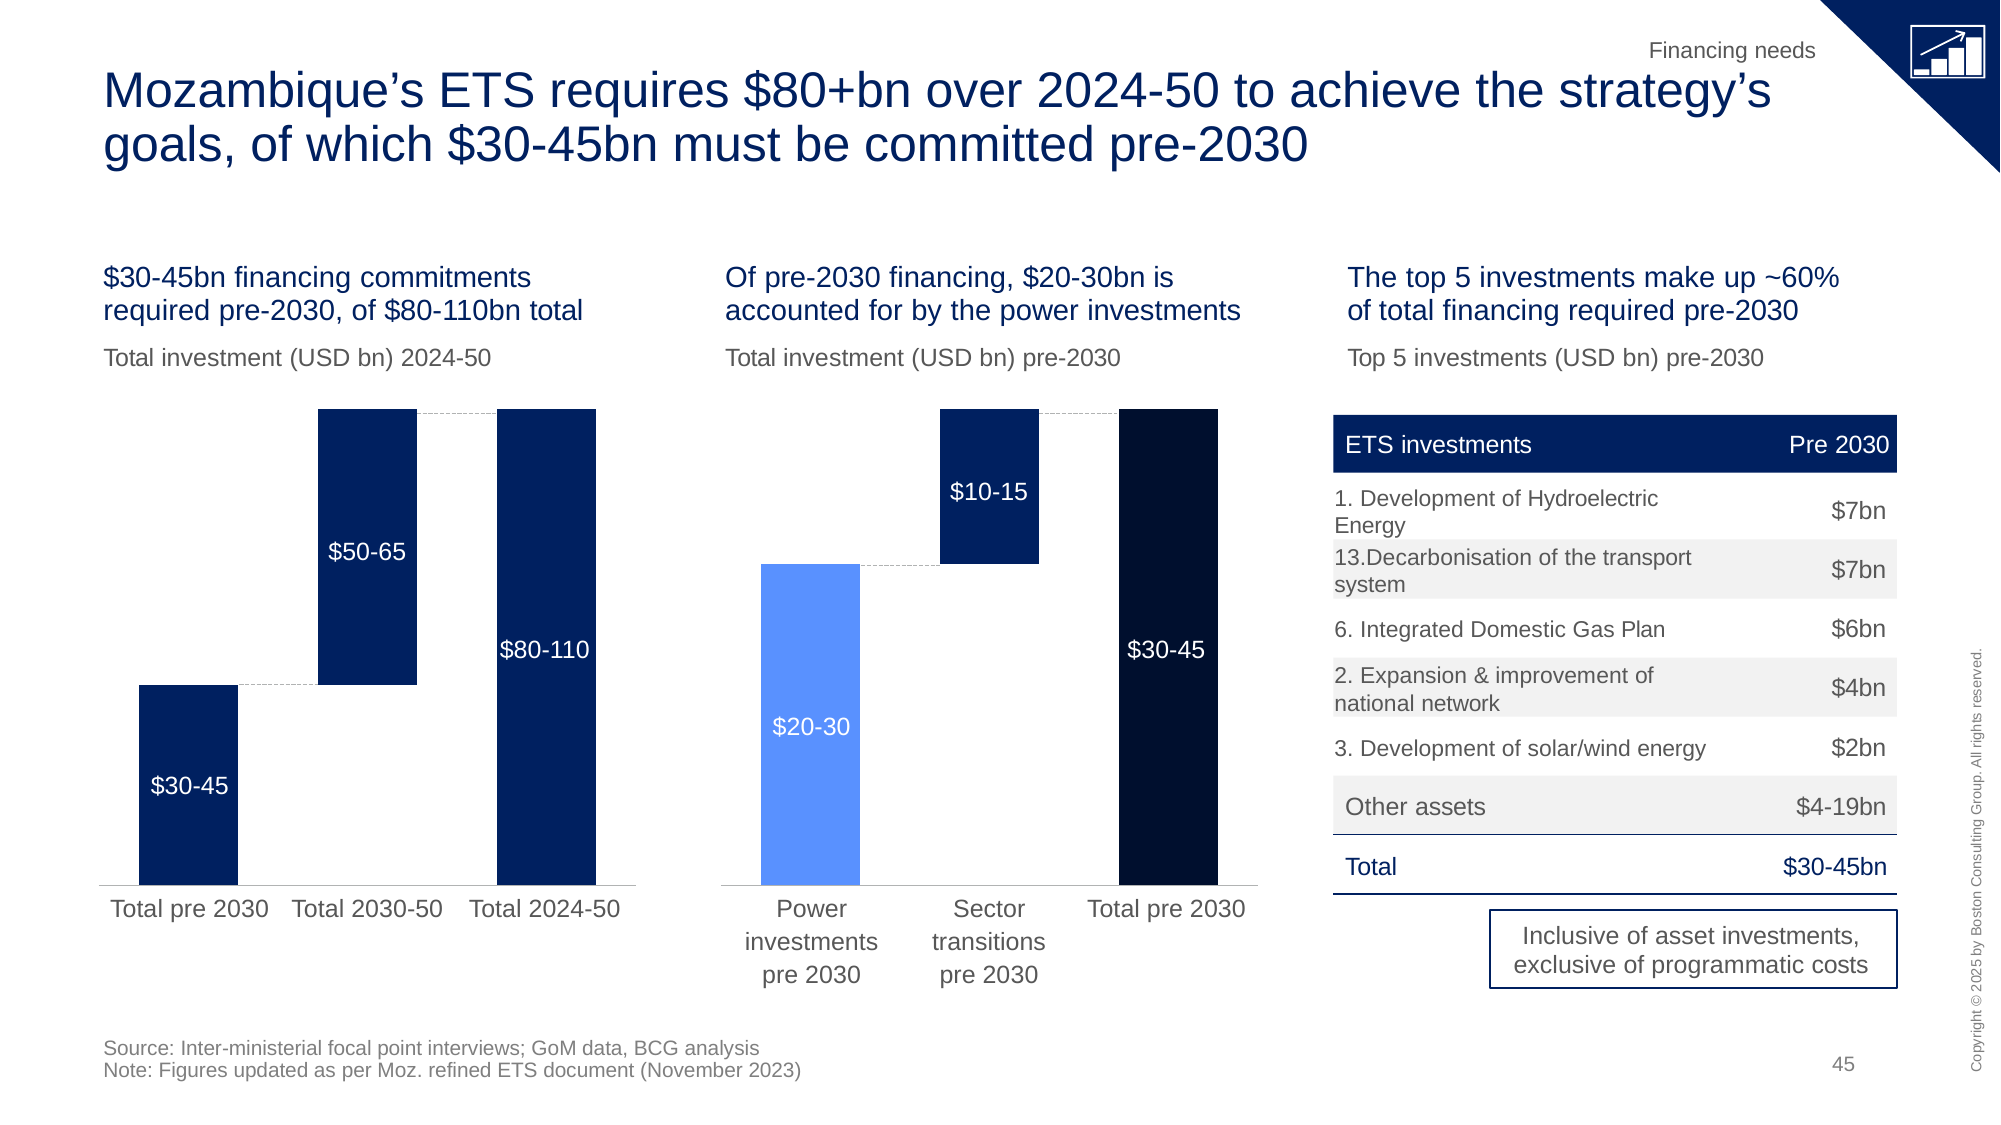

Financing needs
# Mozambique’s ETS requires $80+bn over 2024-50 to achieve the strategy’s goals, of which $30-45bn must be committed pre-2030
$30-45bn financing commitments required pre-2030, of $80-110bn total
Total investment (USD bn) 2024-50
Of pre-2030 financing, $20-30bn is accounted for by the power investments
Total investment (USD bn) pre-2030
The top 5 investments make up ~60% of total financing required pre-2030
Top 5 investments (USD bn) pre-2030
### Chart
| Category | Series1 | Series2 |
|---|---|---|
| 1 | 40.0 | None |
| 2 | 40.0 | 55.0 |
| 3 | 95.0 | None |
### Chart
| Category | Series1 | Series2 |
|---|---|---|
| 1 | 25.0 | None |
| 2 | 25.0 | 12.0 |
| 3 | 37.0 | None |ETS investments	Pre 2030
$10-15
1. Development of Hydroelectric Energy
$7bn
$50-65
13.Decarbonisation of the transport system
$7bn
$6bn
6. Integrated Domestic Gas Plan
$80-110
$30-45
2. Expansion & improvement of national network
$4bn
$20-30
$2bn
3. Development of solar/wind energy
$30-45
Other assets	$4-19bn
Total	$30-45bn
Total pre 2030
Total 2030-50
Total 2024-50
Power investments pre 2030
Sector transitions pre 2030
Total pre 2030
Inclusive of asset investments, exclusive of programmatic costs
Source: Inter-ministerial focal point interviews; GoM data, BCG analysis
Note: Figures updated as per Moz. refined ETS document (November 2023)